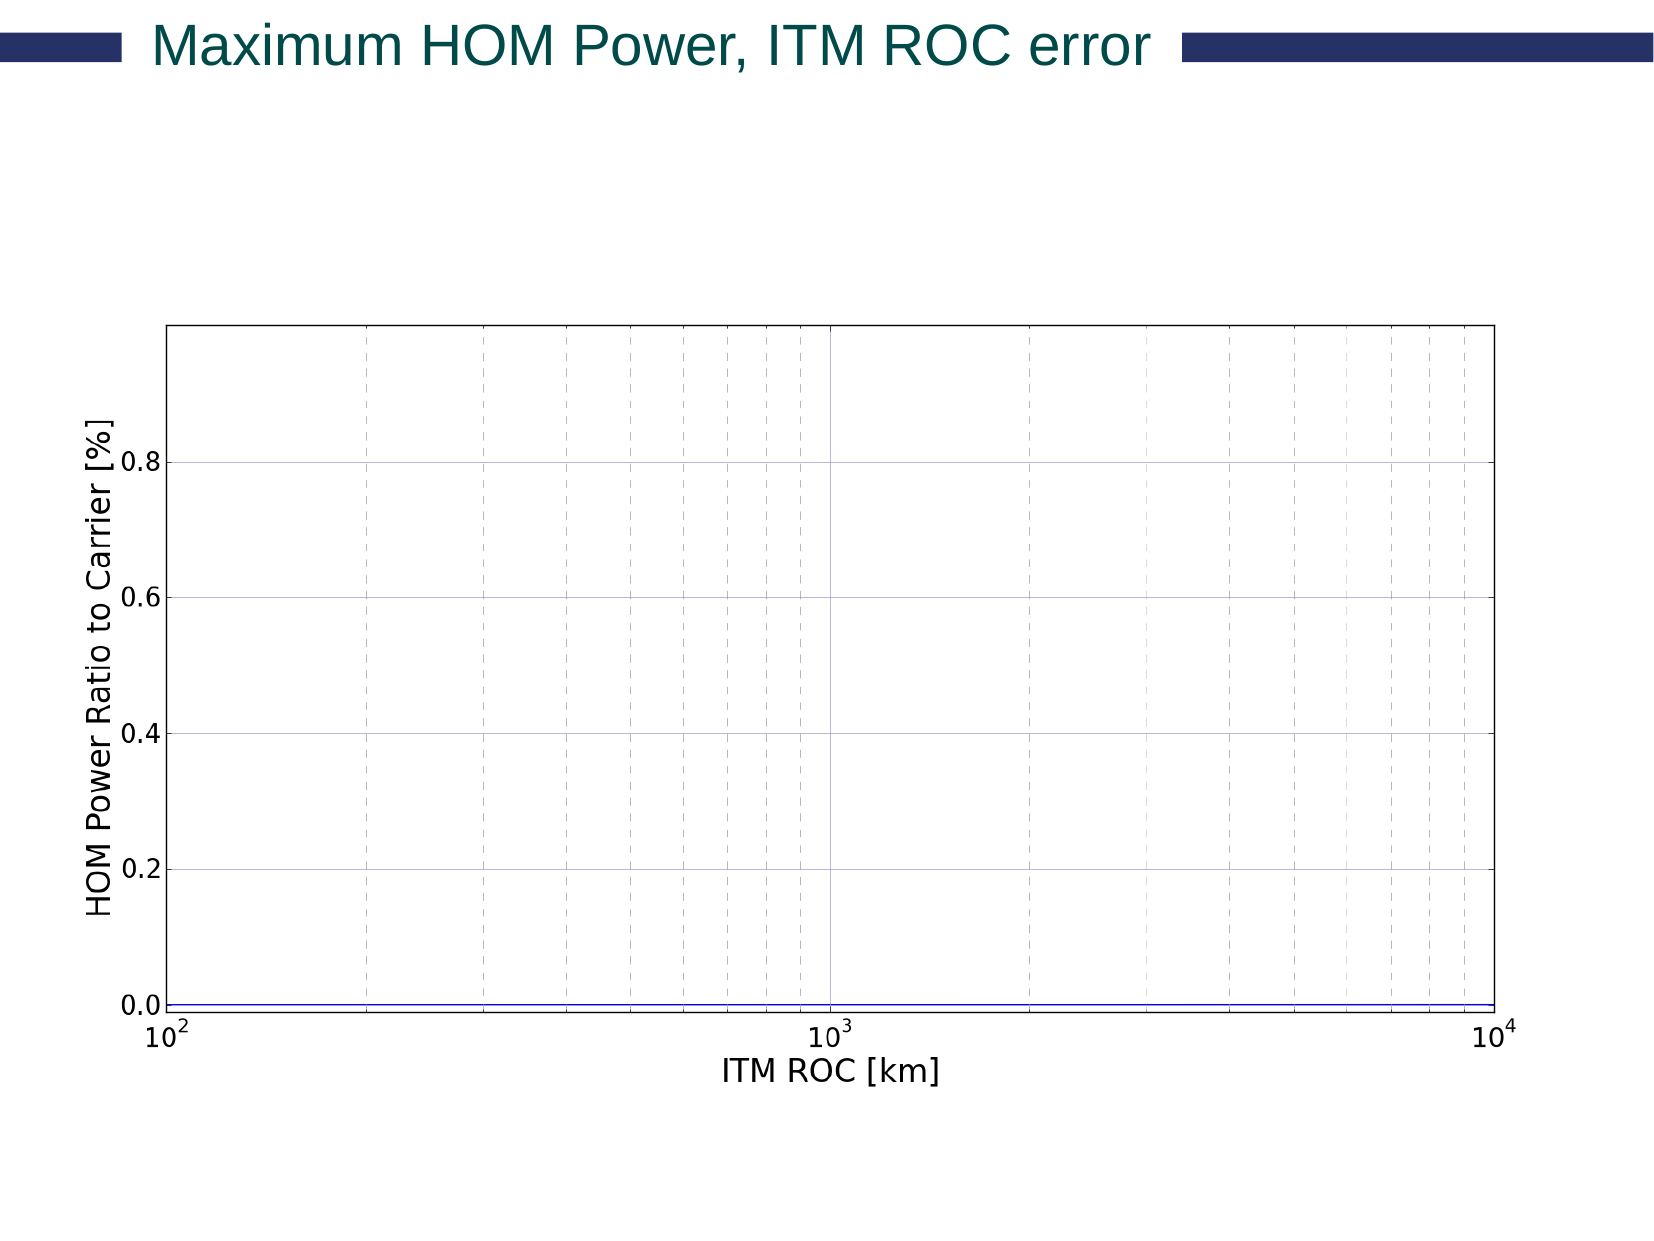

# Maximum HOM Power, ITM ROC error